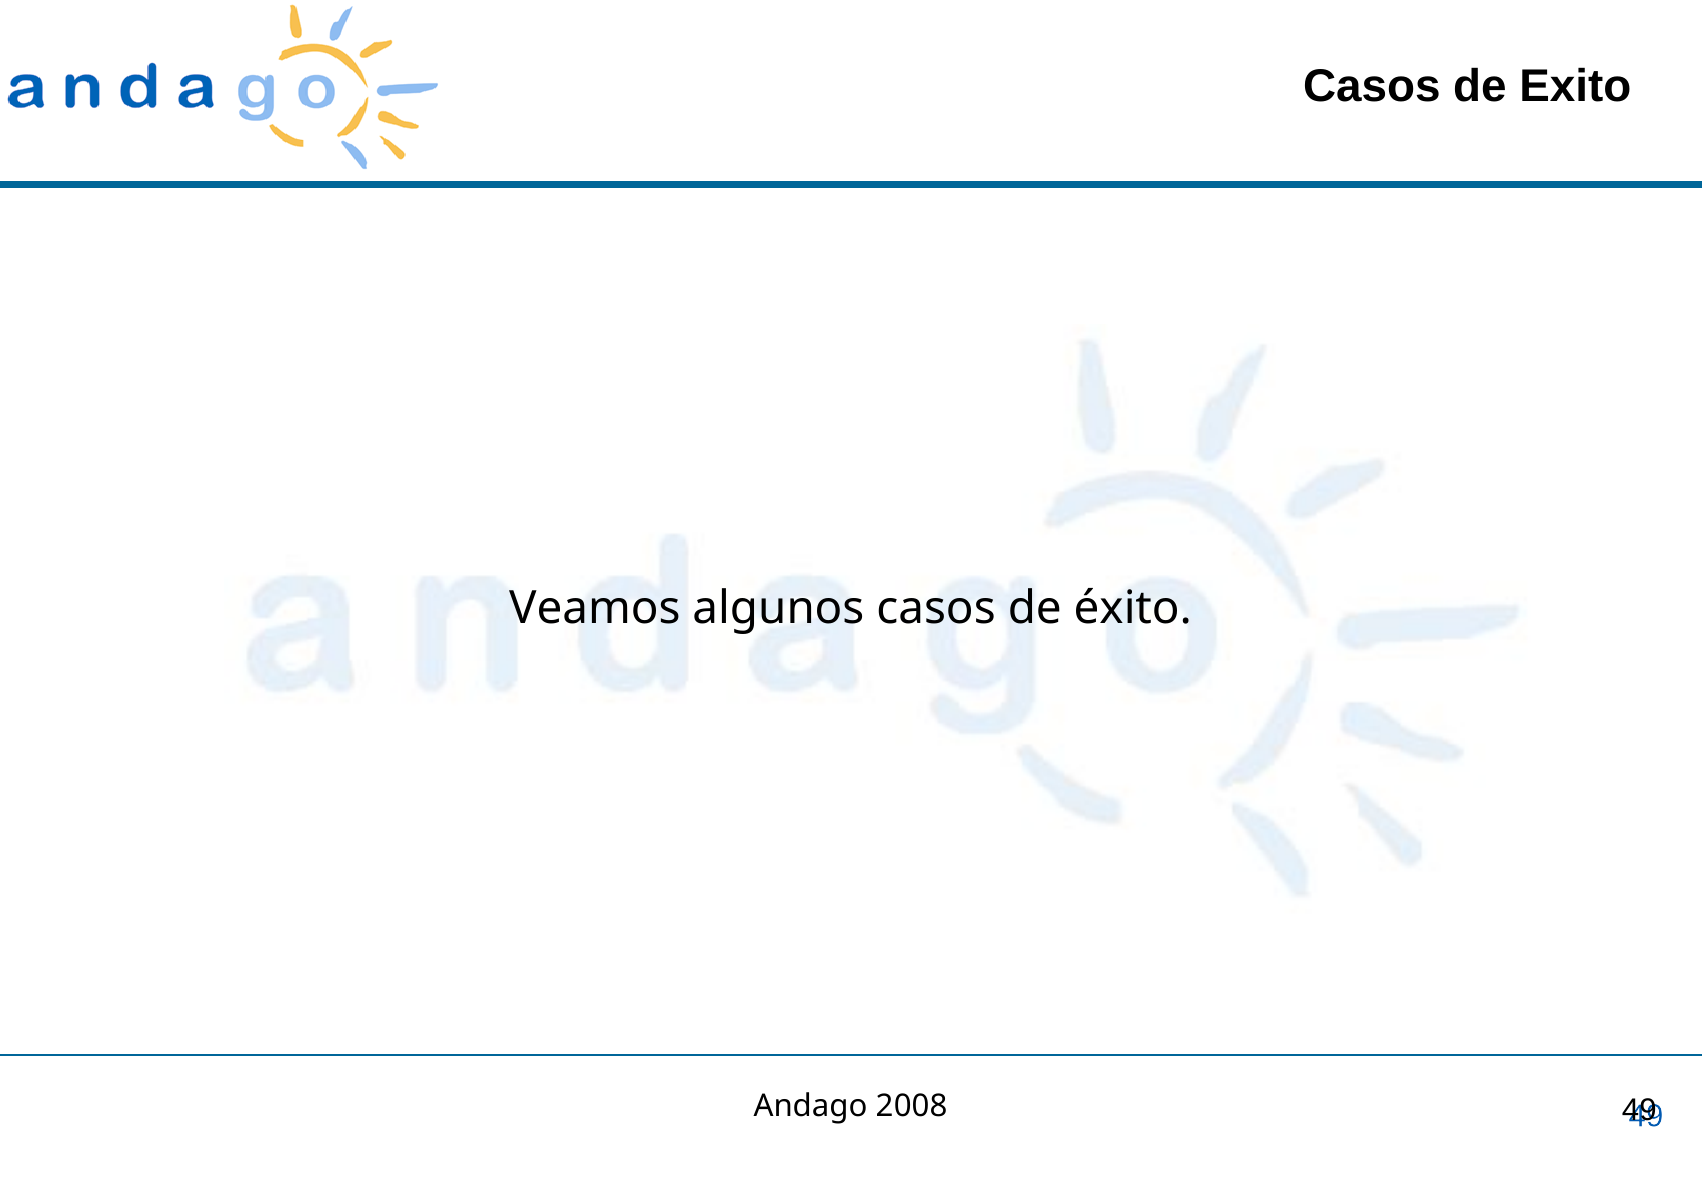

# Casos de Exito
Veamos algunos casos de éxito.